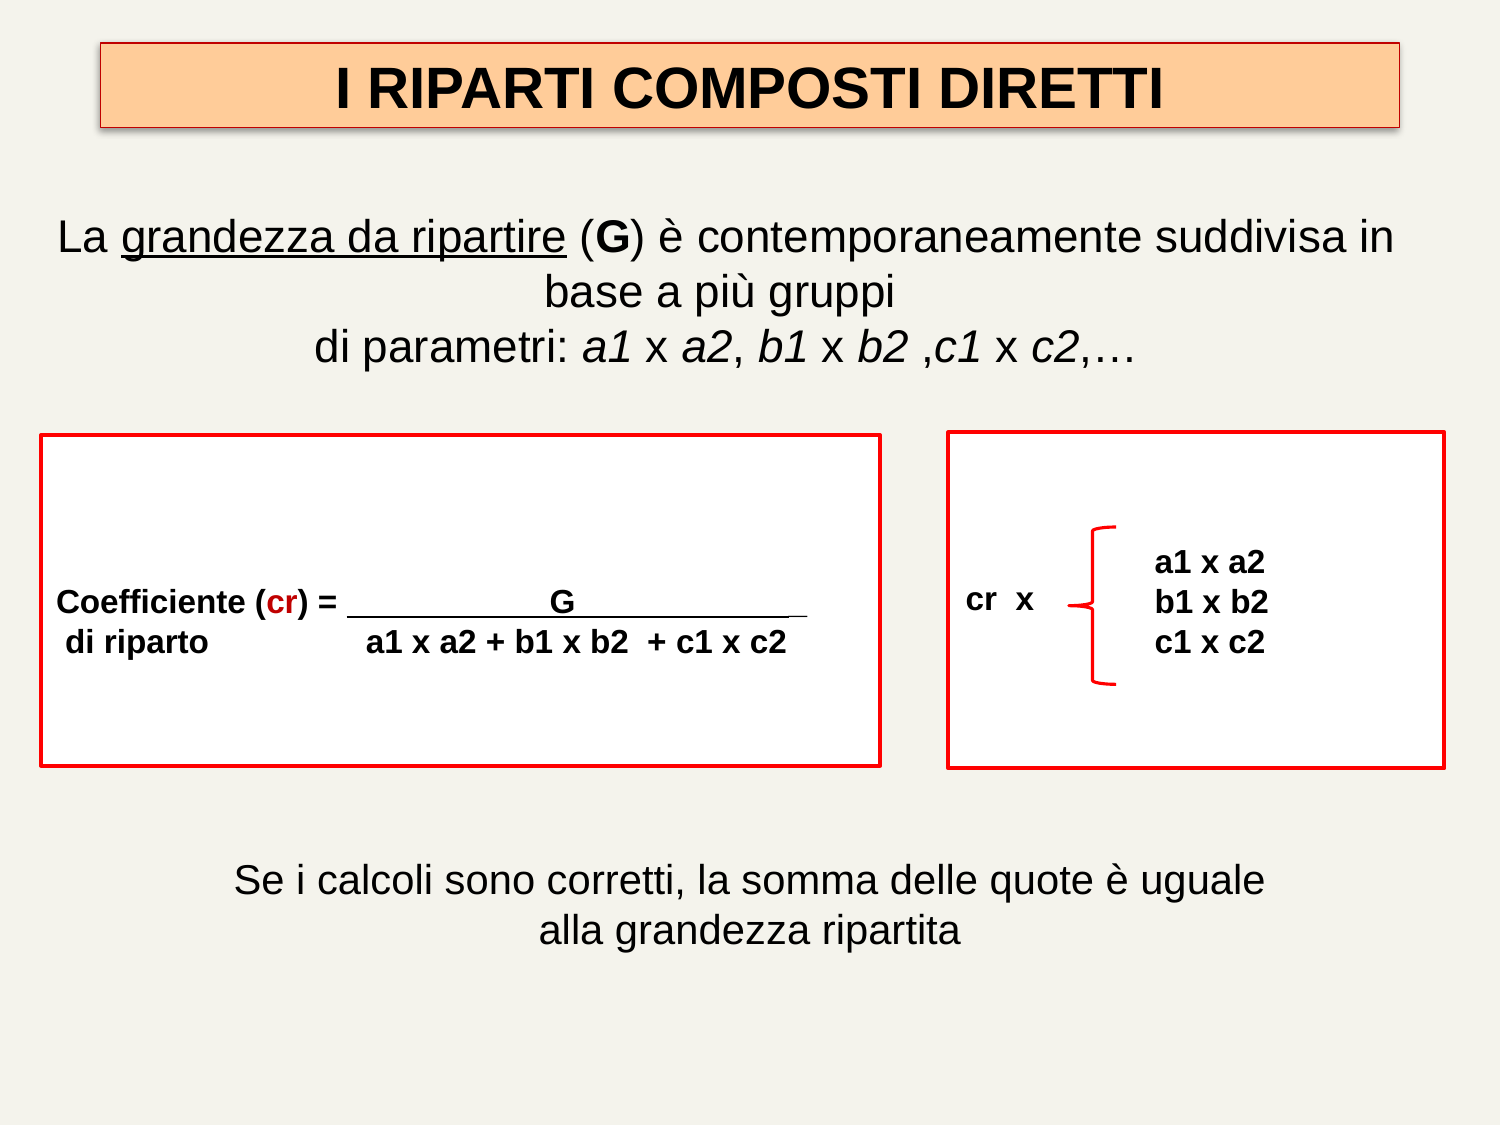

I RIPARTI COMPOSTI DIRETTI
La grandezza da ripartire (G) è contemporaneamente suddivisa in base a più gruppi
di parametri: a1 x a2, b1 x b2 ,c1 x c2,…
Coefficiente (cr) = G _
 di riparto a1 x a2 + b1 x b2 + c1 x c2
a1 x a2
b1 x b2
c1 x c2
cr x
Se i calcoli sono corretti, la somma delle quote è uguale alla grandezza ripartita